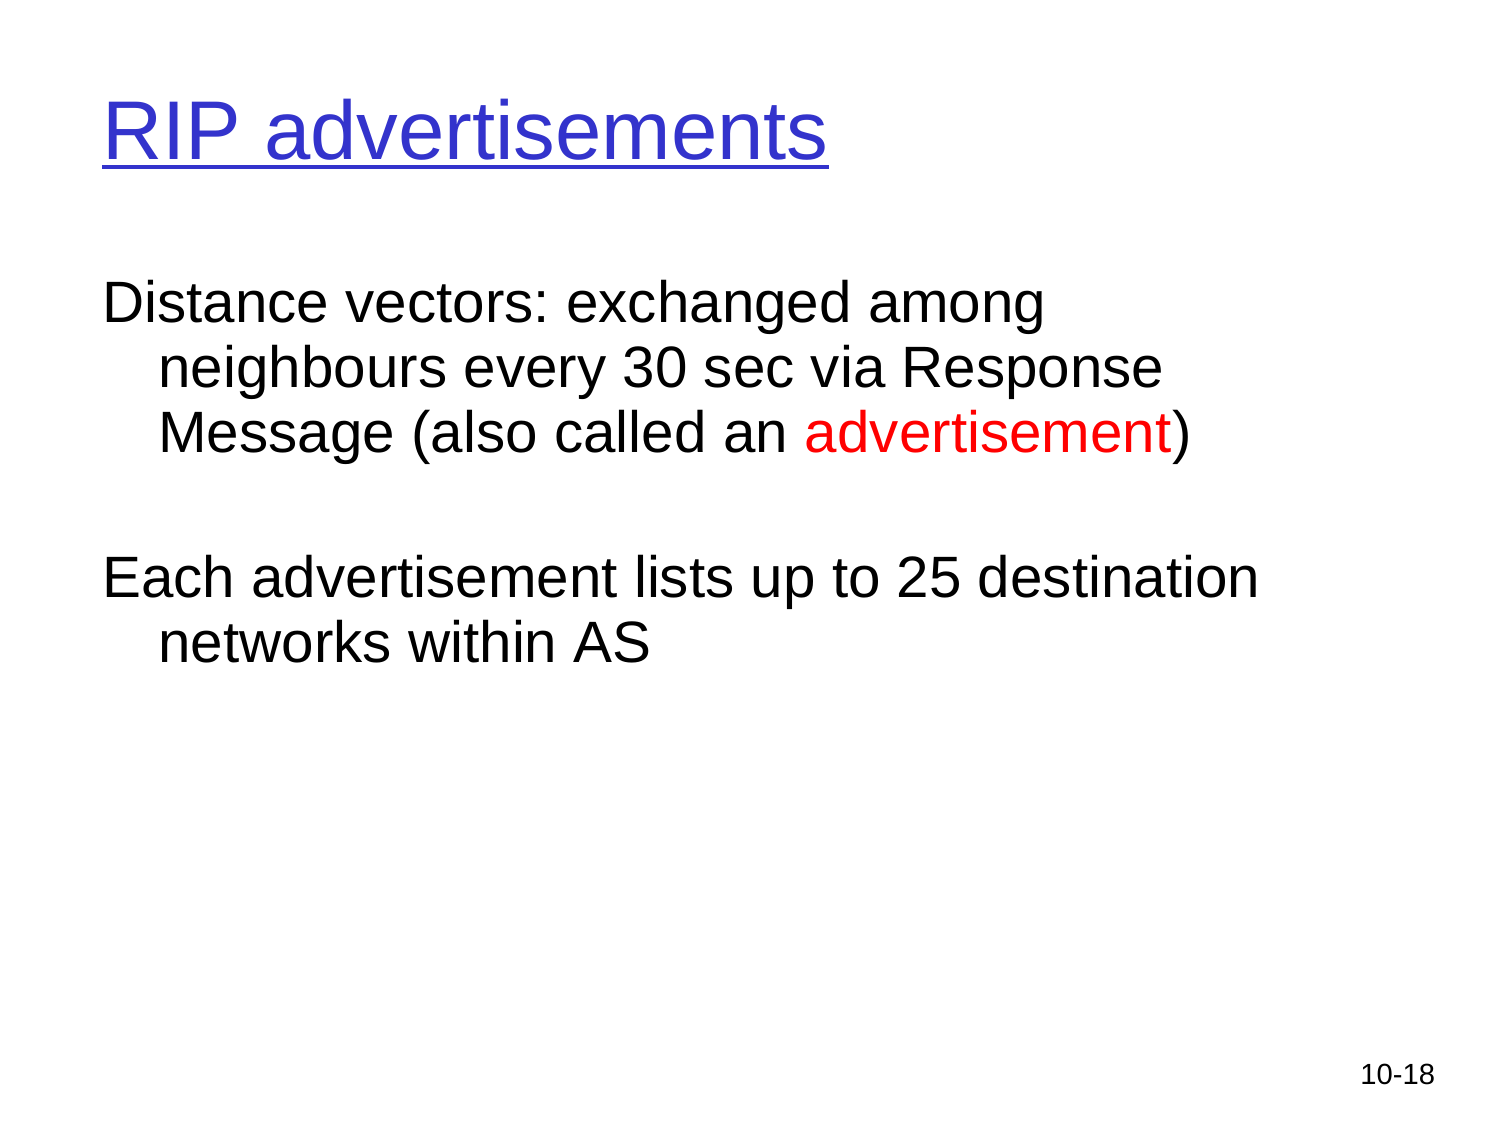

# RIP advertisements
Distance vectors: exchanged among neighbours every 30 sec via Response Message (also called an advertisement)
Each advertisement lists up to 25 destination networks within AS
18